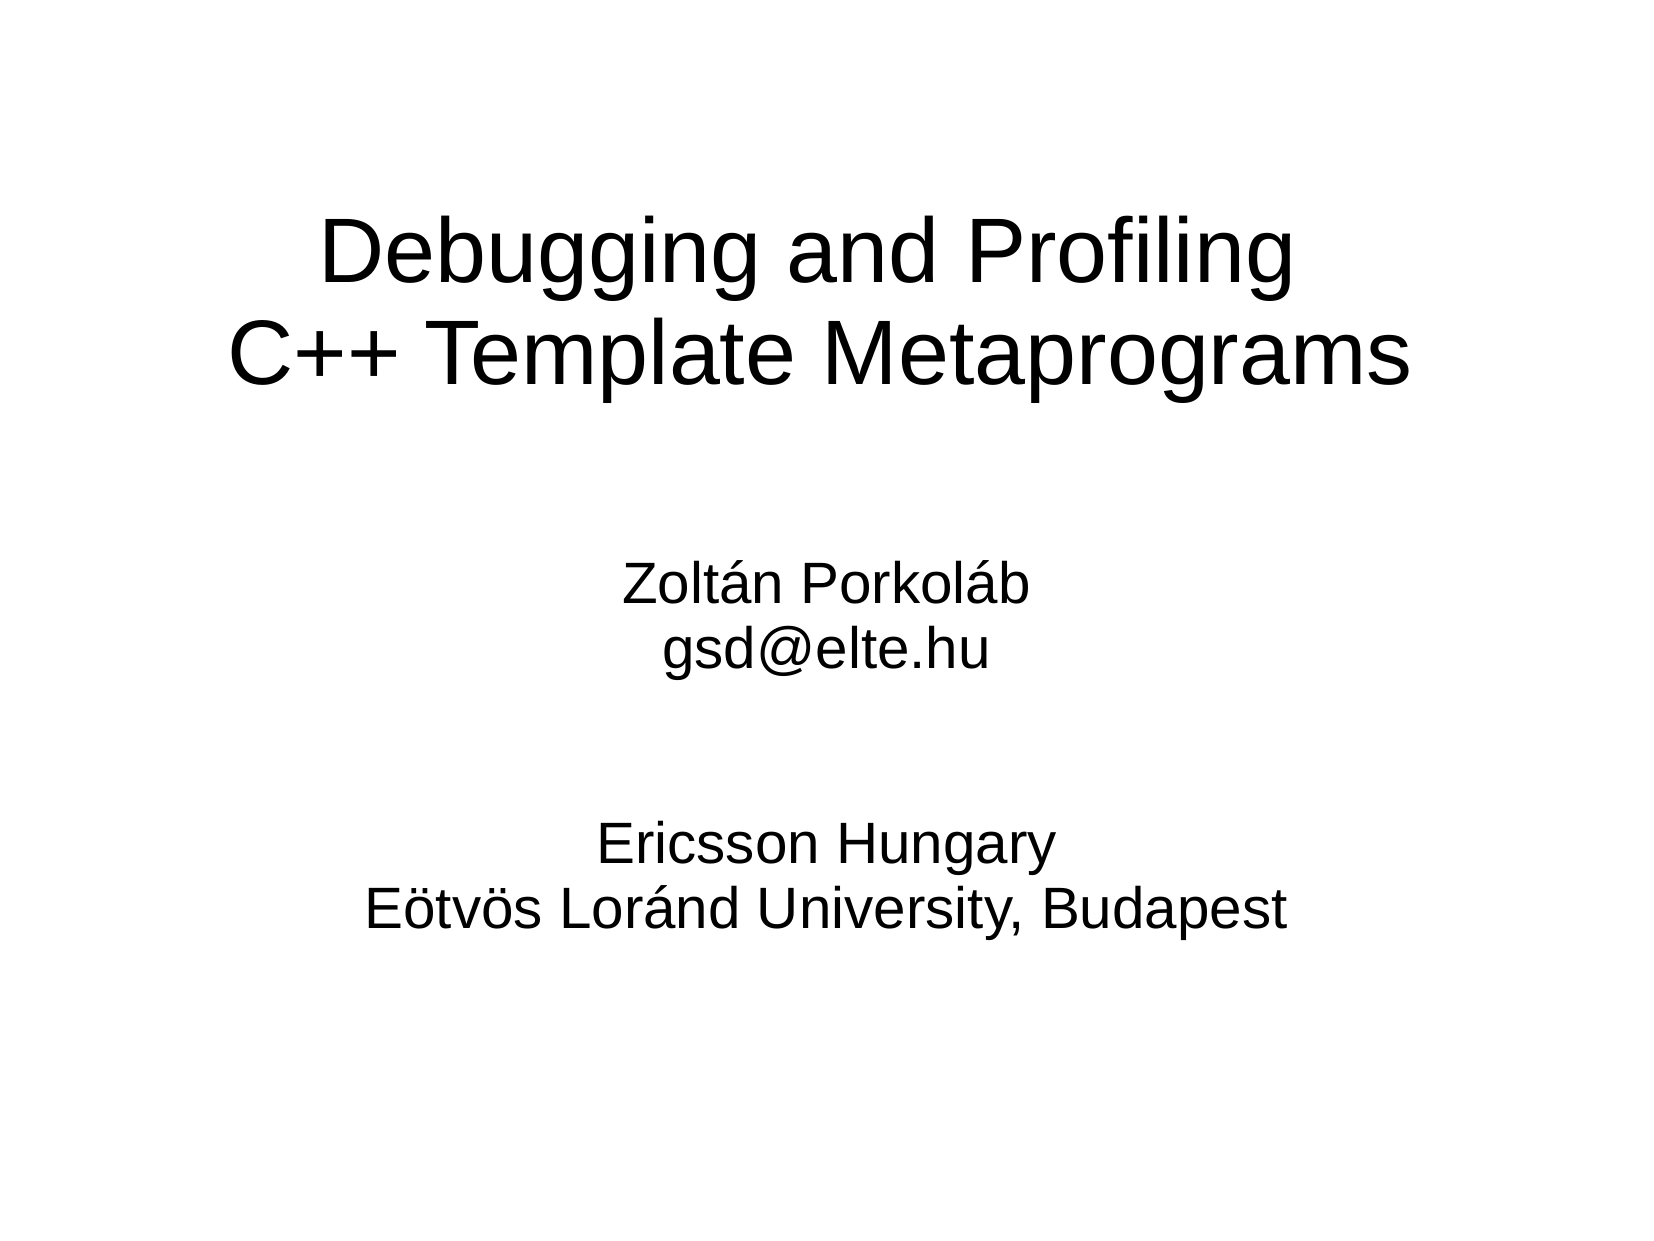

# Debugging and Profiling C++ Template Metaprograms
Zoltán Porkoláb
gsd@elte.hu
Ericsson Hungary
Eötvös Loránd University, Budapest